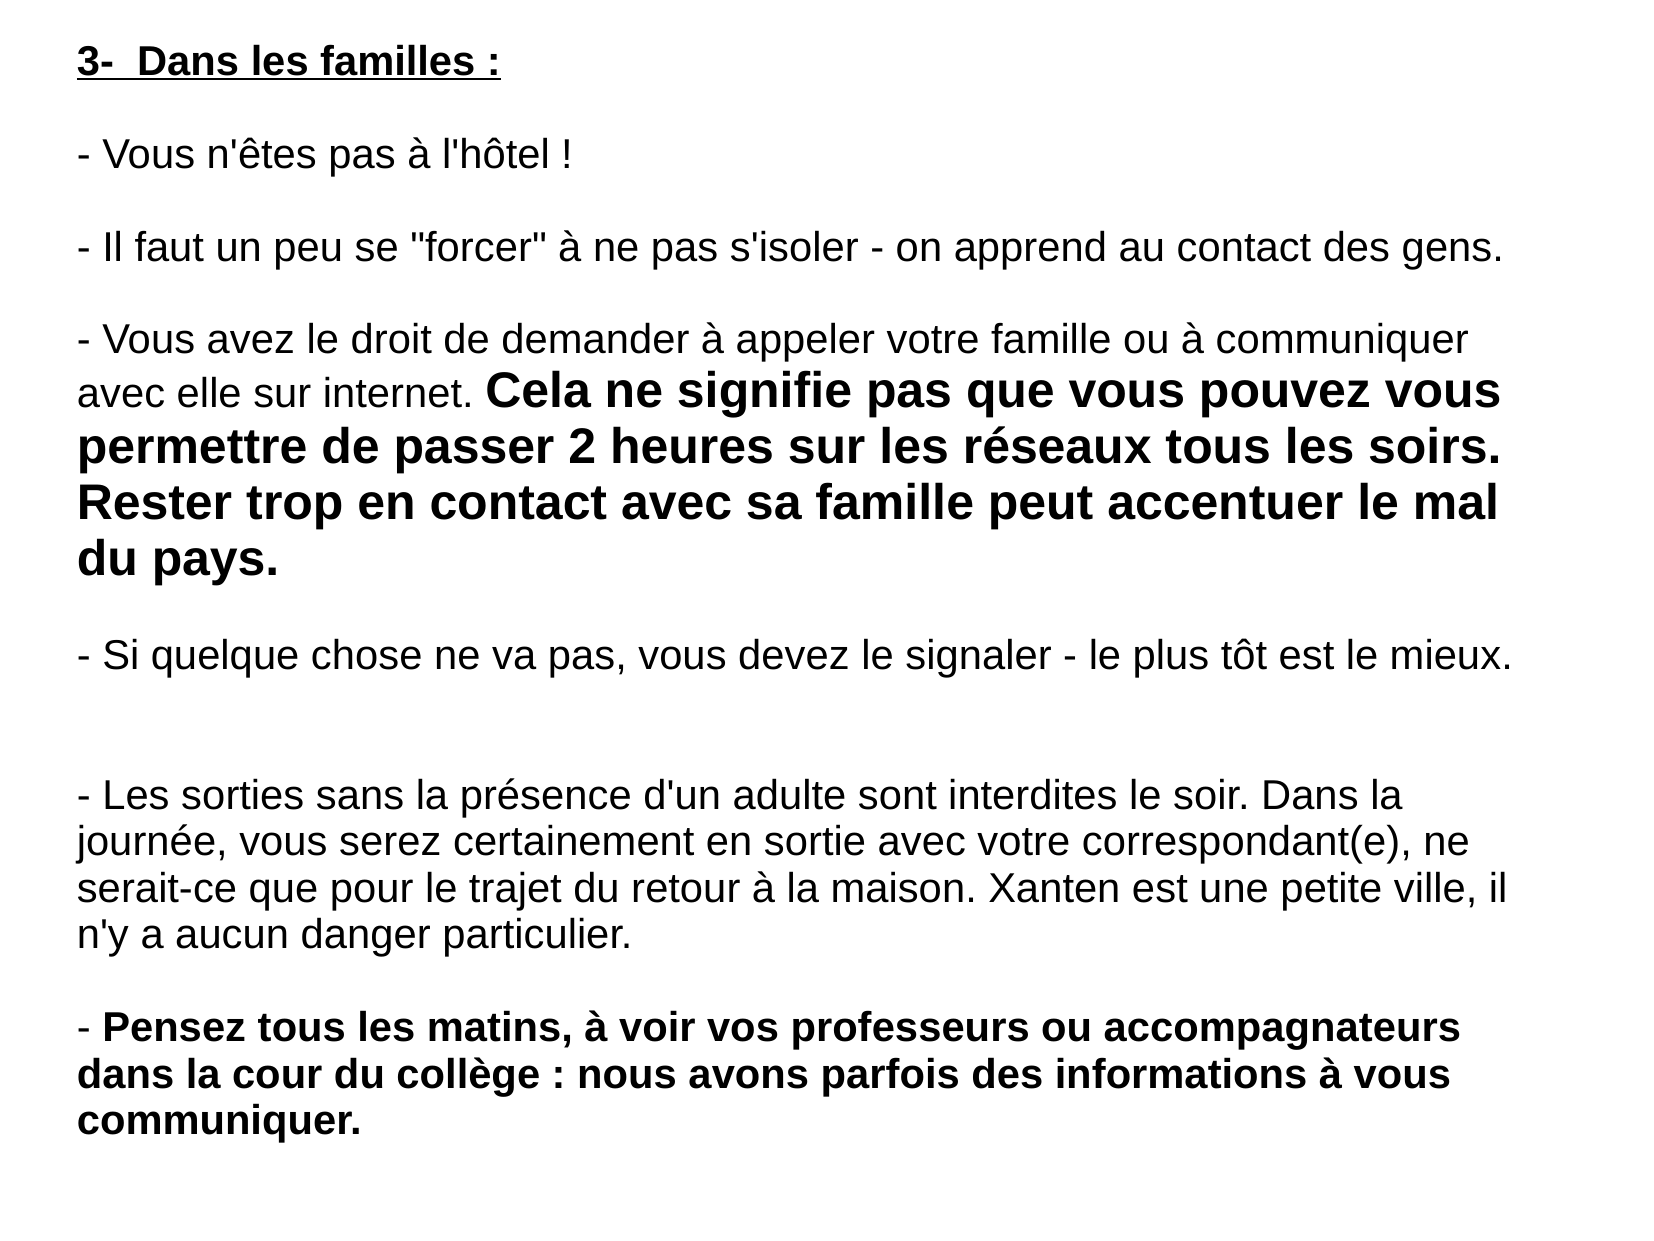

# 3- Dans les familles : - Vous n'êtes pas à l'hôtel ! - Il faut un peu se "forcer" à ne pas s'isoler - on apprend au contact des gens. - Vous avez le droit de demander à appeler votre famille ou à communiquer avec elle sur internet. Cela ne signifie pas que vous pouvez vous permettre de passer 2 heures sur les réseaux tous les soirs. Rester trop en contact avec sa famille peut accentuer le mal du pays. - Si quelque chose ne va pas, vous devez le signaler - le plus tôt est le mieux. - Les sorties sans la présence d'un adulte sont interdites le soir. Dans la journée, vous serez certainement en sortie avec votre correspondant(e), ne serait-ce que pour le trajet du retour à la maison. Xanten est une petite ville, il n'y a aucun danger particulier. - Pensez tous les matins, à voir vos professeurs ou accompagnateurs dans la cour du collège : nous avons parfois des informations à vous communiquer.